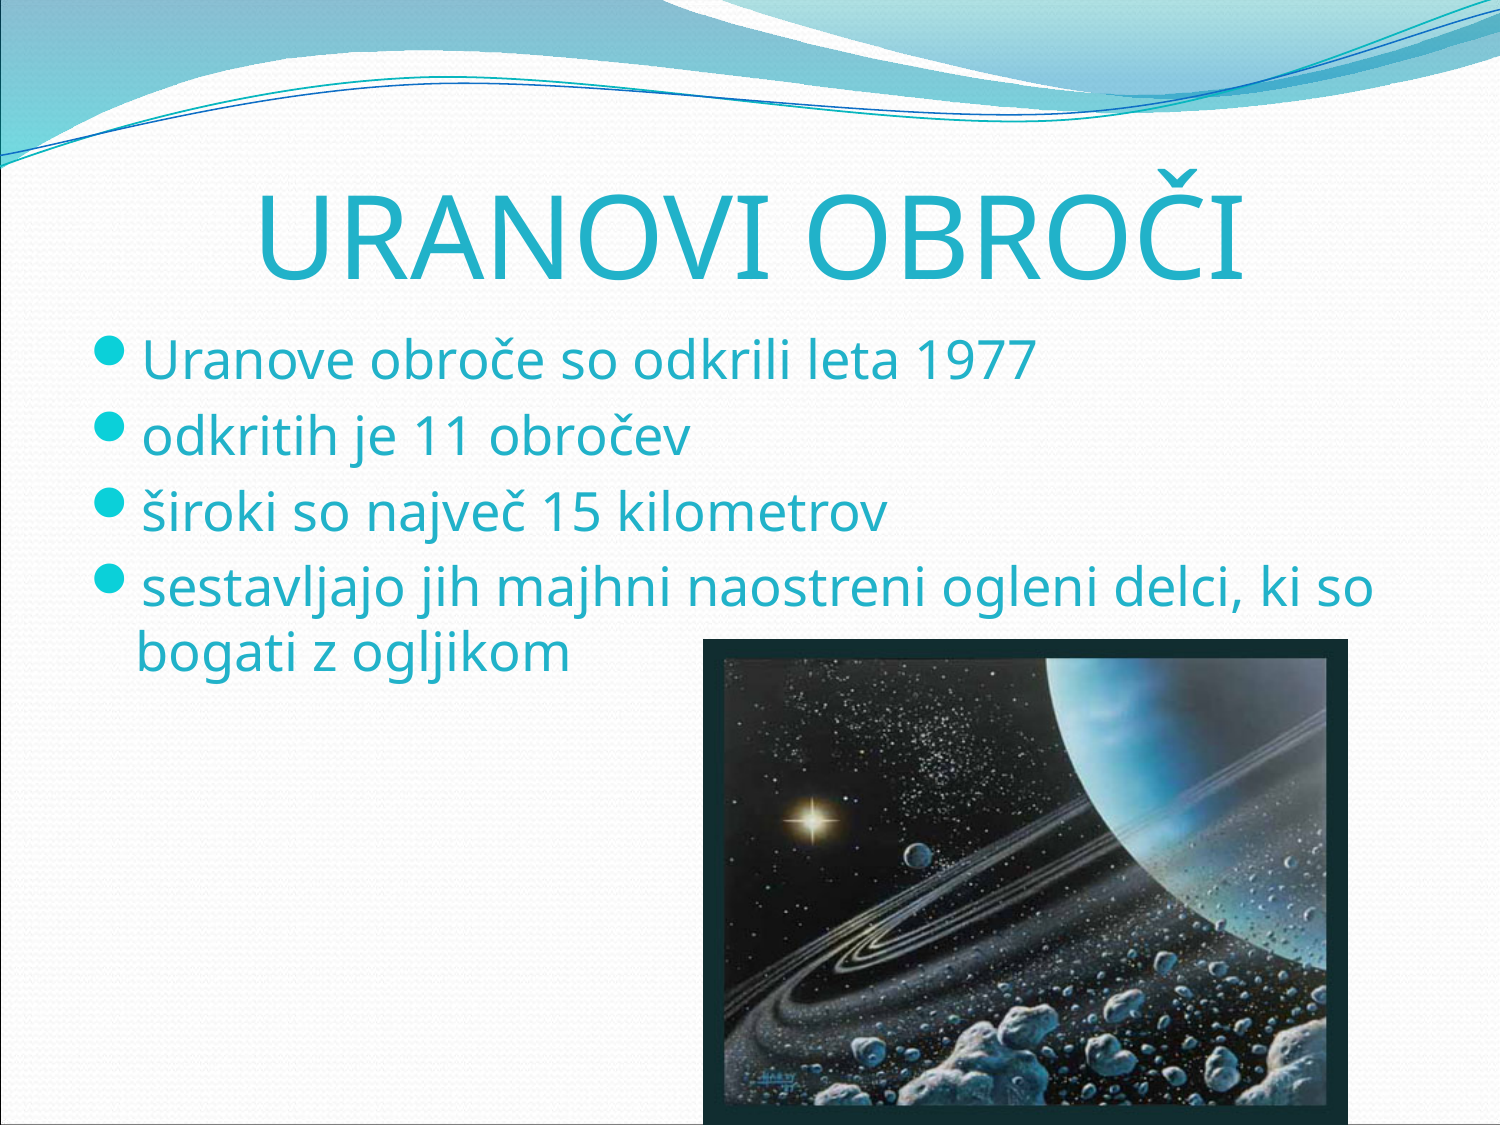

# URANOVI OBROČI
Uranove obroče so odkrili leta 1977
odkritih je 11 obročev
široki so največ 15 kilometrov
sestavljajo jih majhni naostreni ogleni delci, ki so bogati z ogljikom